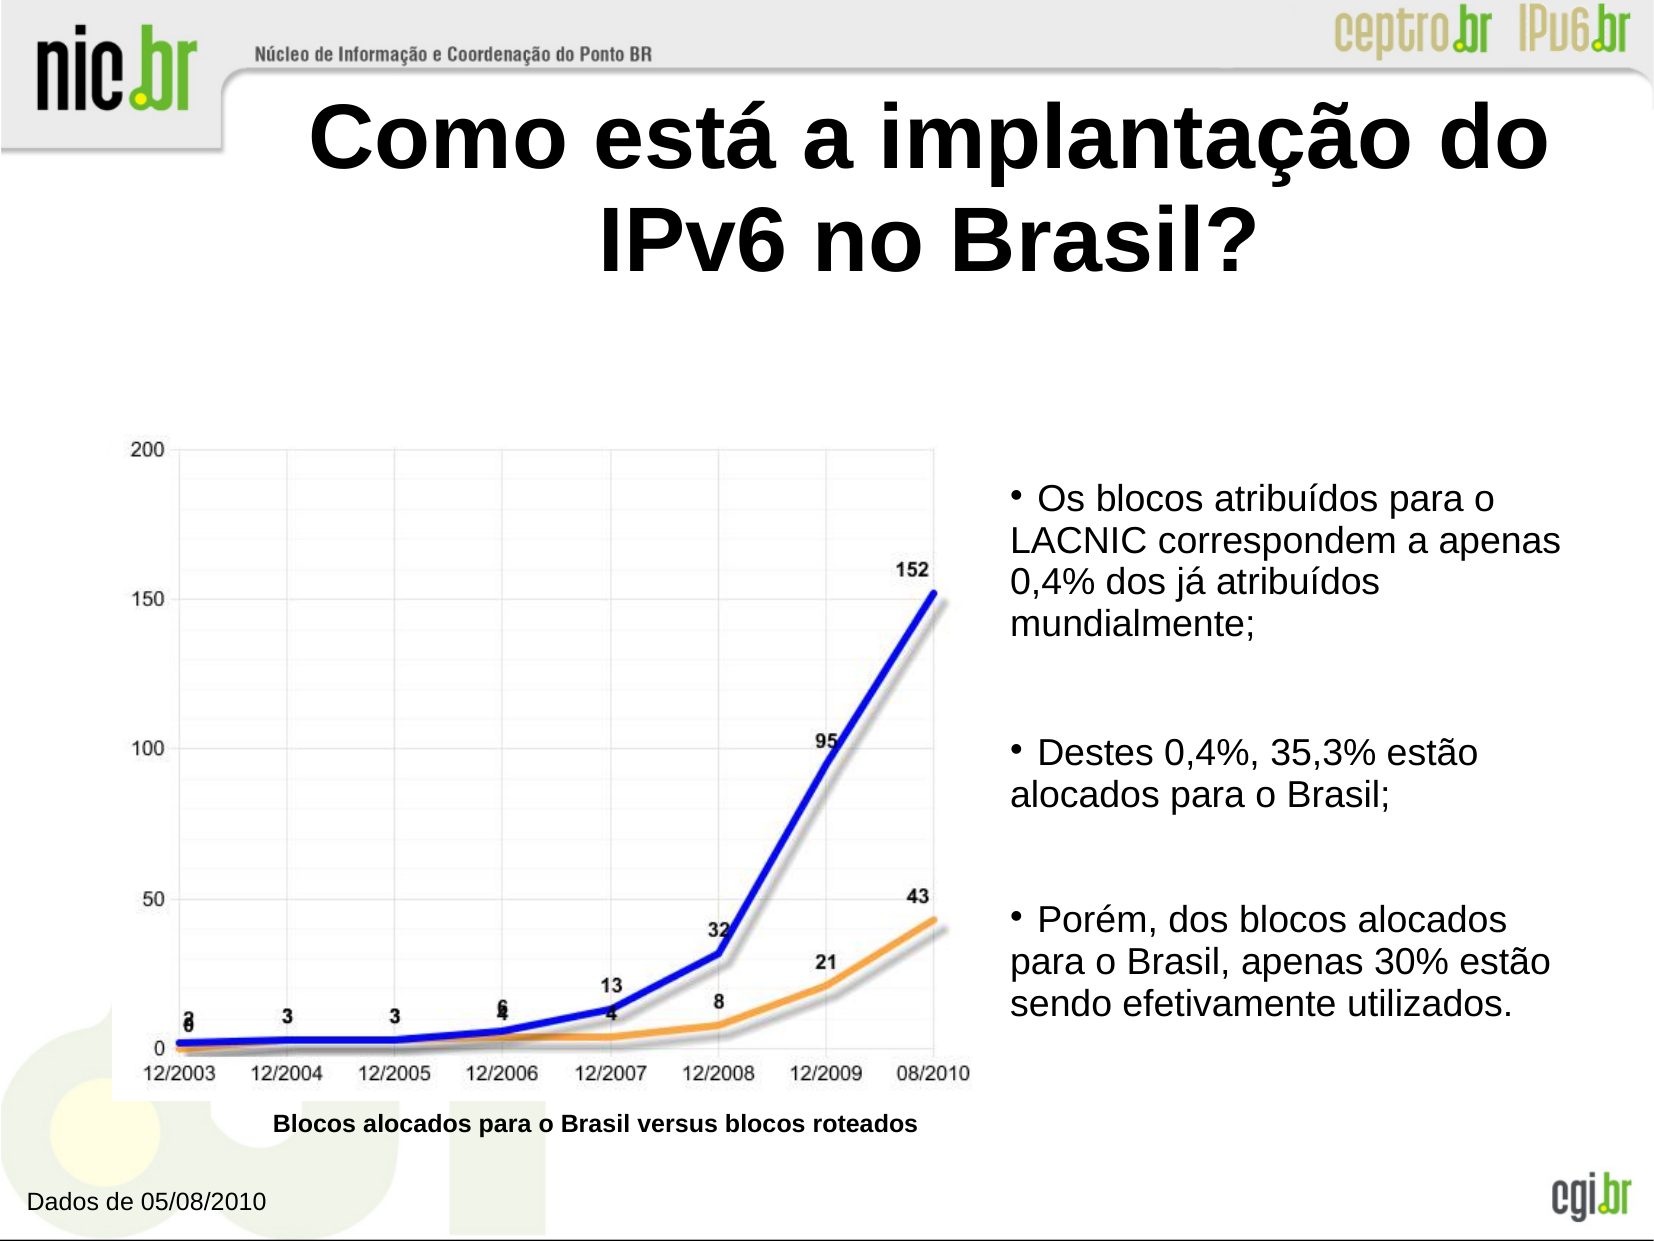

Como está a implantação do IPv6 no Brasil?
 Os blocos atribuídos para o LACNIC correspondem a apenas 0,4% dos já atribuídos mundialmente;
 Destes 0,4%, 35,3% estão alocados para o Brasil;
 Porém, dos blocos alocados para o Brasil, apenas 30% estão sendo efetivamente utilizados.
Blocos alocados para o Brasil versus blocos roteados
Dados de 05/08/2010